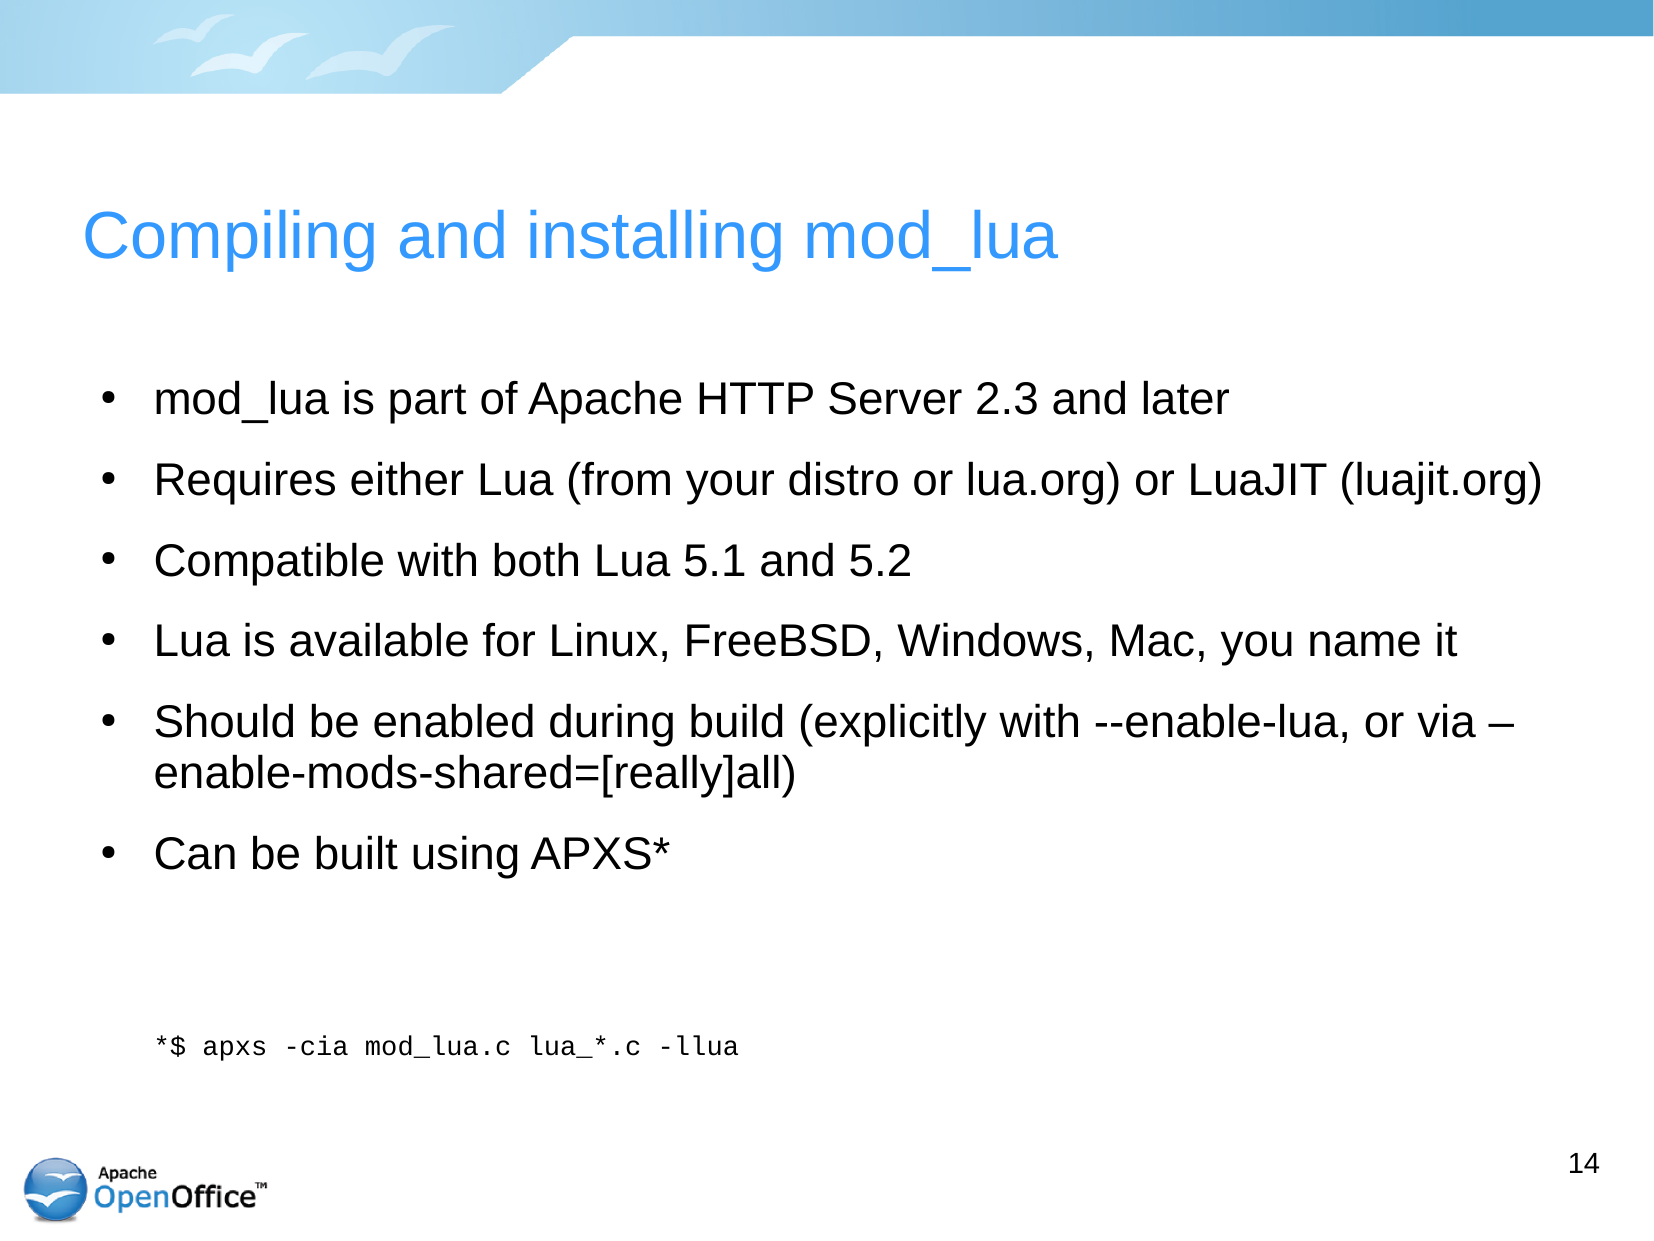

# Compiling and installing mod_lua
mod_lua is part of Apache HTTP Server 2.3 and later
Requires either Lua (from your distro or lua.org) or LuaJIT (luajit.org)
Compatible with both Lua 5.1 and 5.2
Lua is available for Linux, FreeBSD, Windows, Mac, you name it
Should be enabled during build (explicitly with --enable-lua, or via –enable-mods-shared=[really]all)
Can be built using APXS*
*$ apxs -cia mod_lua.c lua_*.c -llua
14